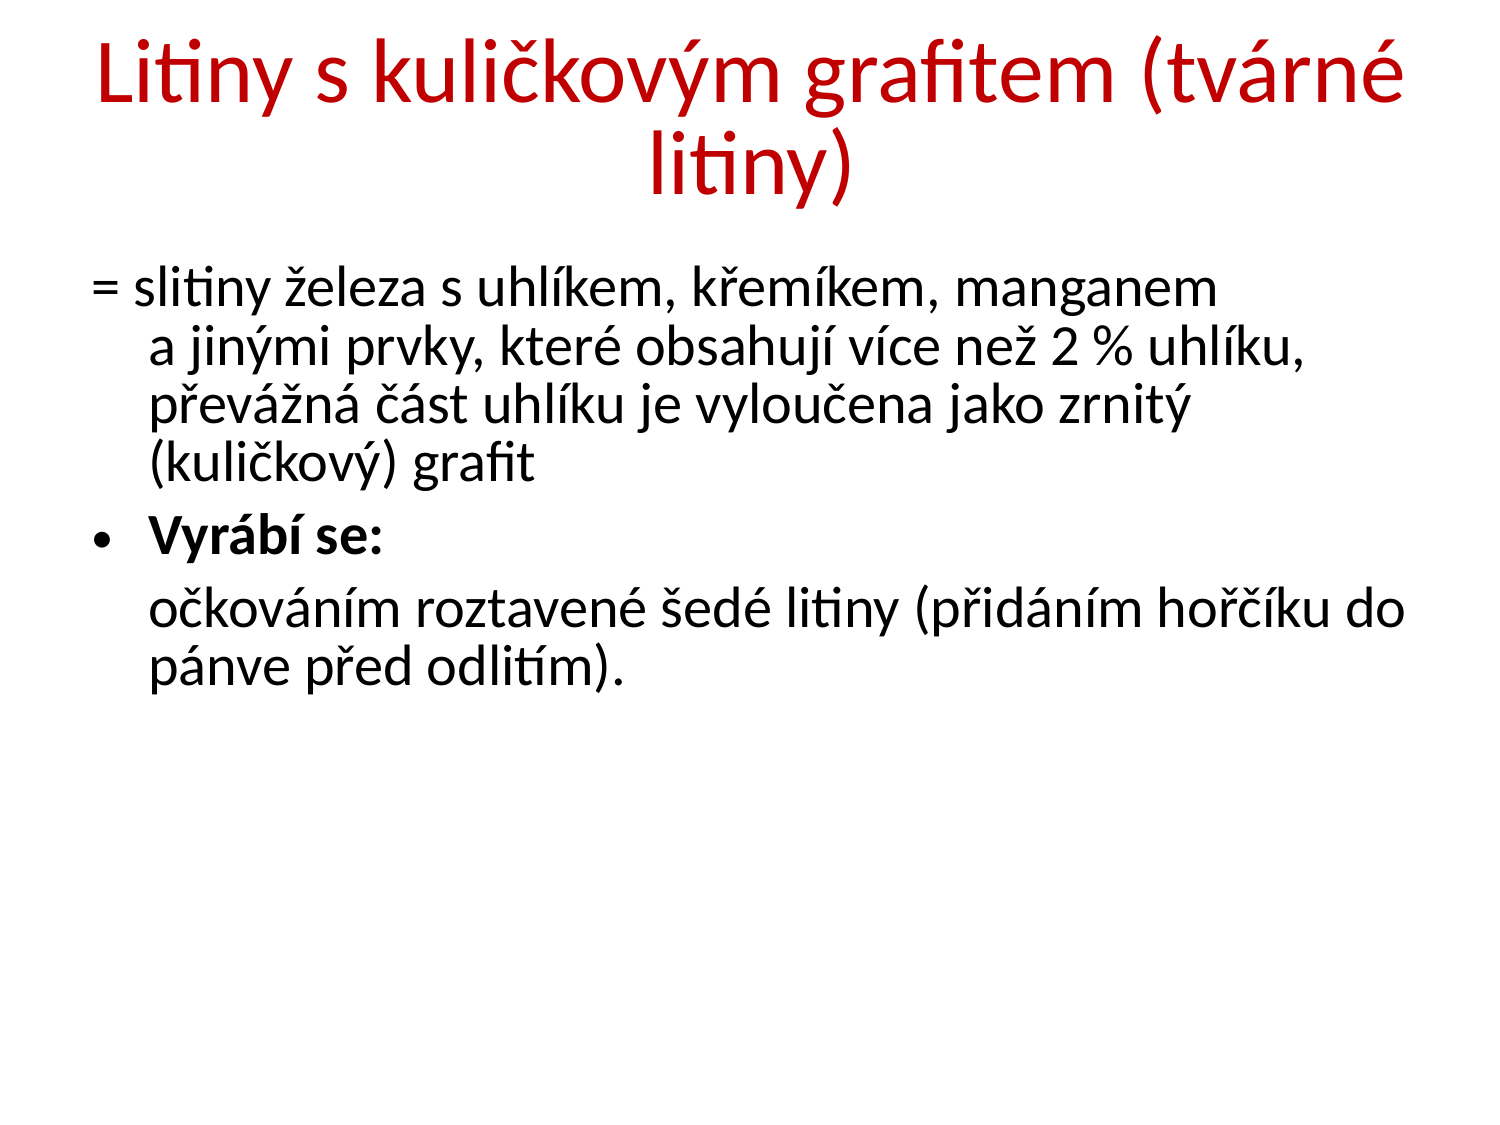

# Litiny s kuličkovým grafitem (tvárné litiny)
= slitiny železa s uhlíkem, křemíkem, manganem
a jinými prvky, které obsahují více než 2 % uhlíku, převážná část uhlíku je vyloučena jako zrnitý (kuličkový) grafit
Vyrábí se:
	očkováním roztavené šedé litiny (přidáním hořčíku do pánve před odlitím).